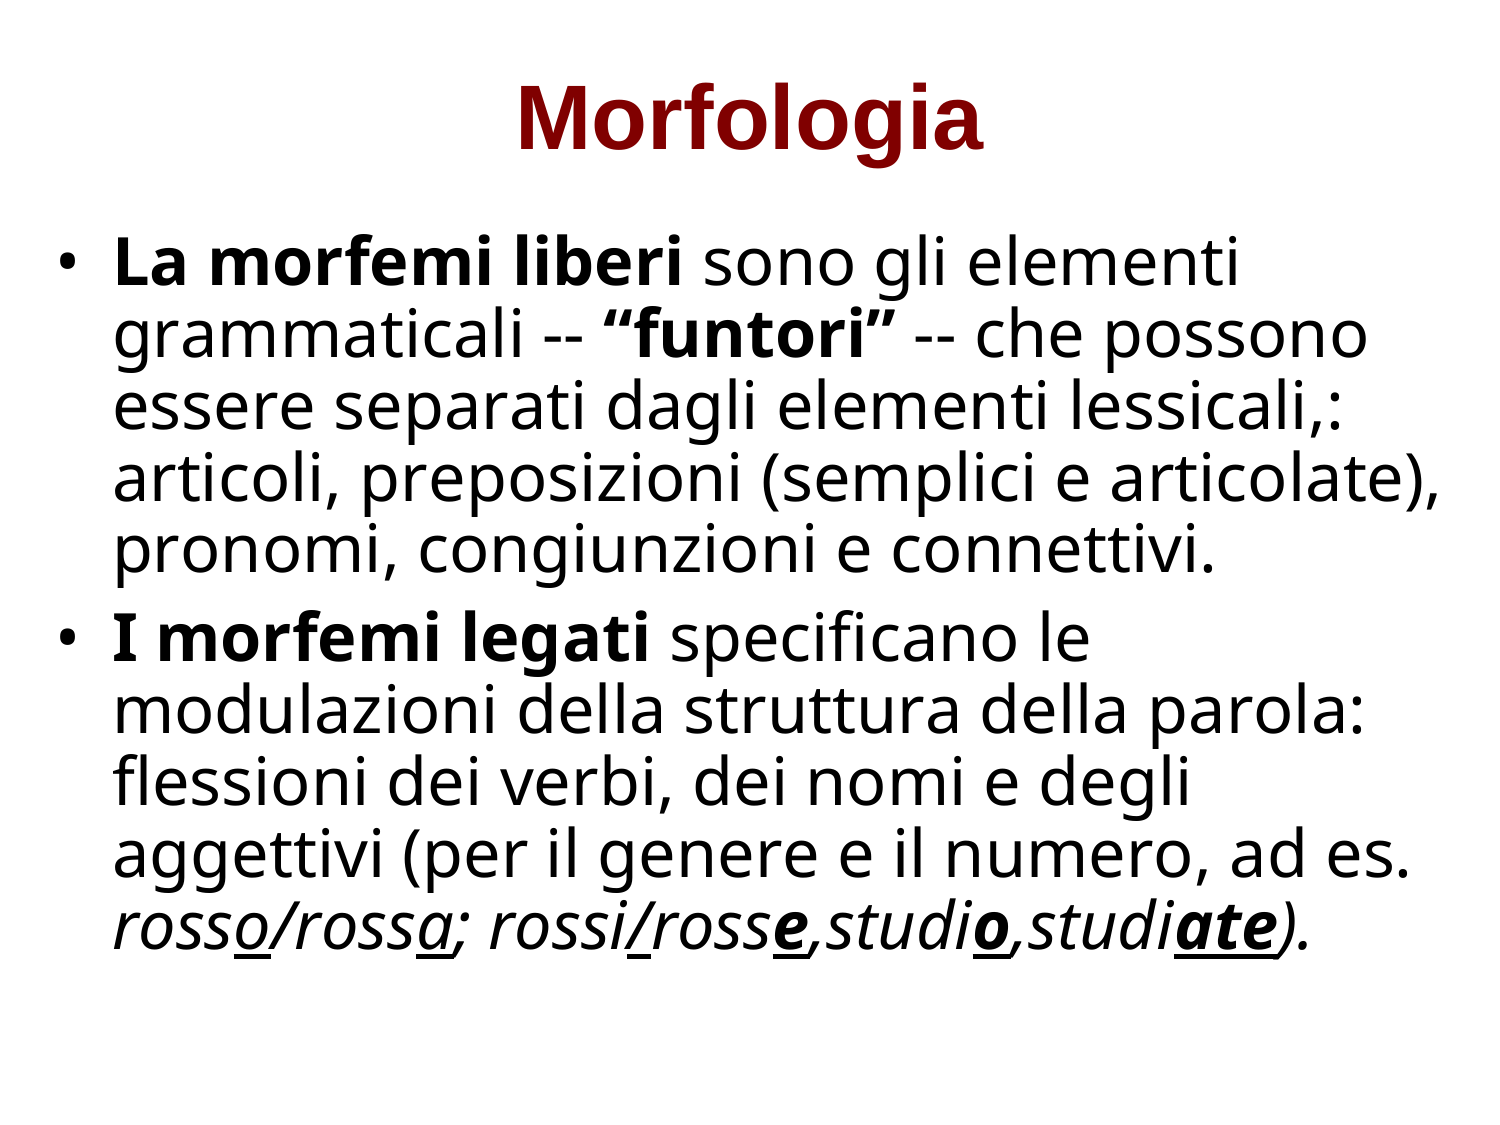

# Morfologia
La morfemi liberi sono gli elementi grammaticali -- “funtori” -- che possono essere separati dagli elementi lessicali,: articoli, preposizioni (semplici e articolate), pronomi, congiunzioni e connettivi.
I morfemi legati specificano le modulazioni della struttura della parola: flessioni dei verbi, dei nomi e degli aggettivi (per il genere e il numero, ad es. rosso/rossa; rossi/rosse,studio,studiate).